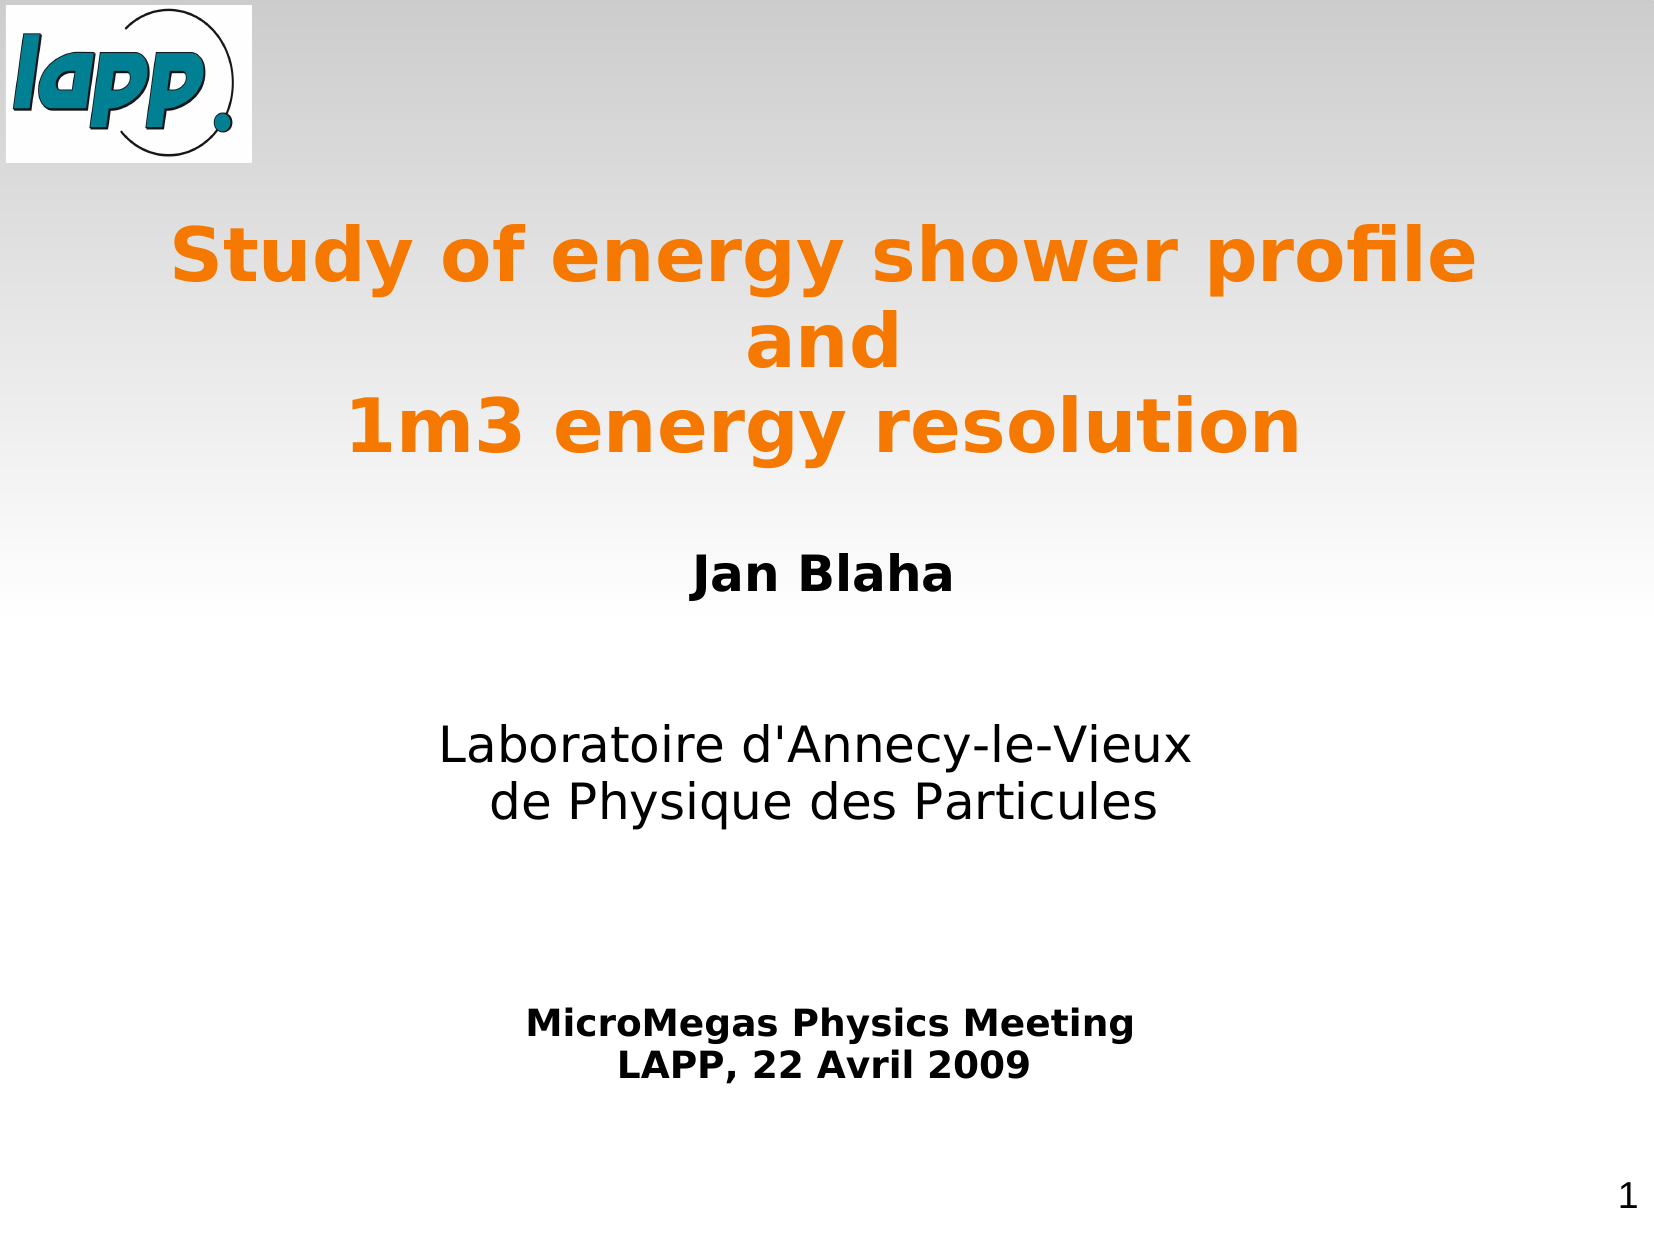

# Study of energy shower profile and 1m3 energy resolution Jan Blaha Laboratoire d'Annecy-le-Vieux de Physique des Particules MicroMegas Physics Meeting LAPP, 22 Avril 2009